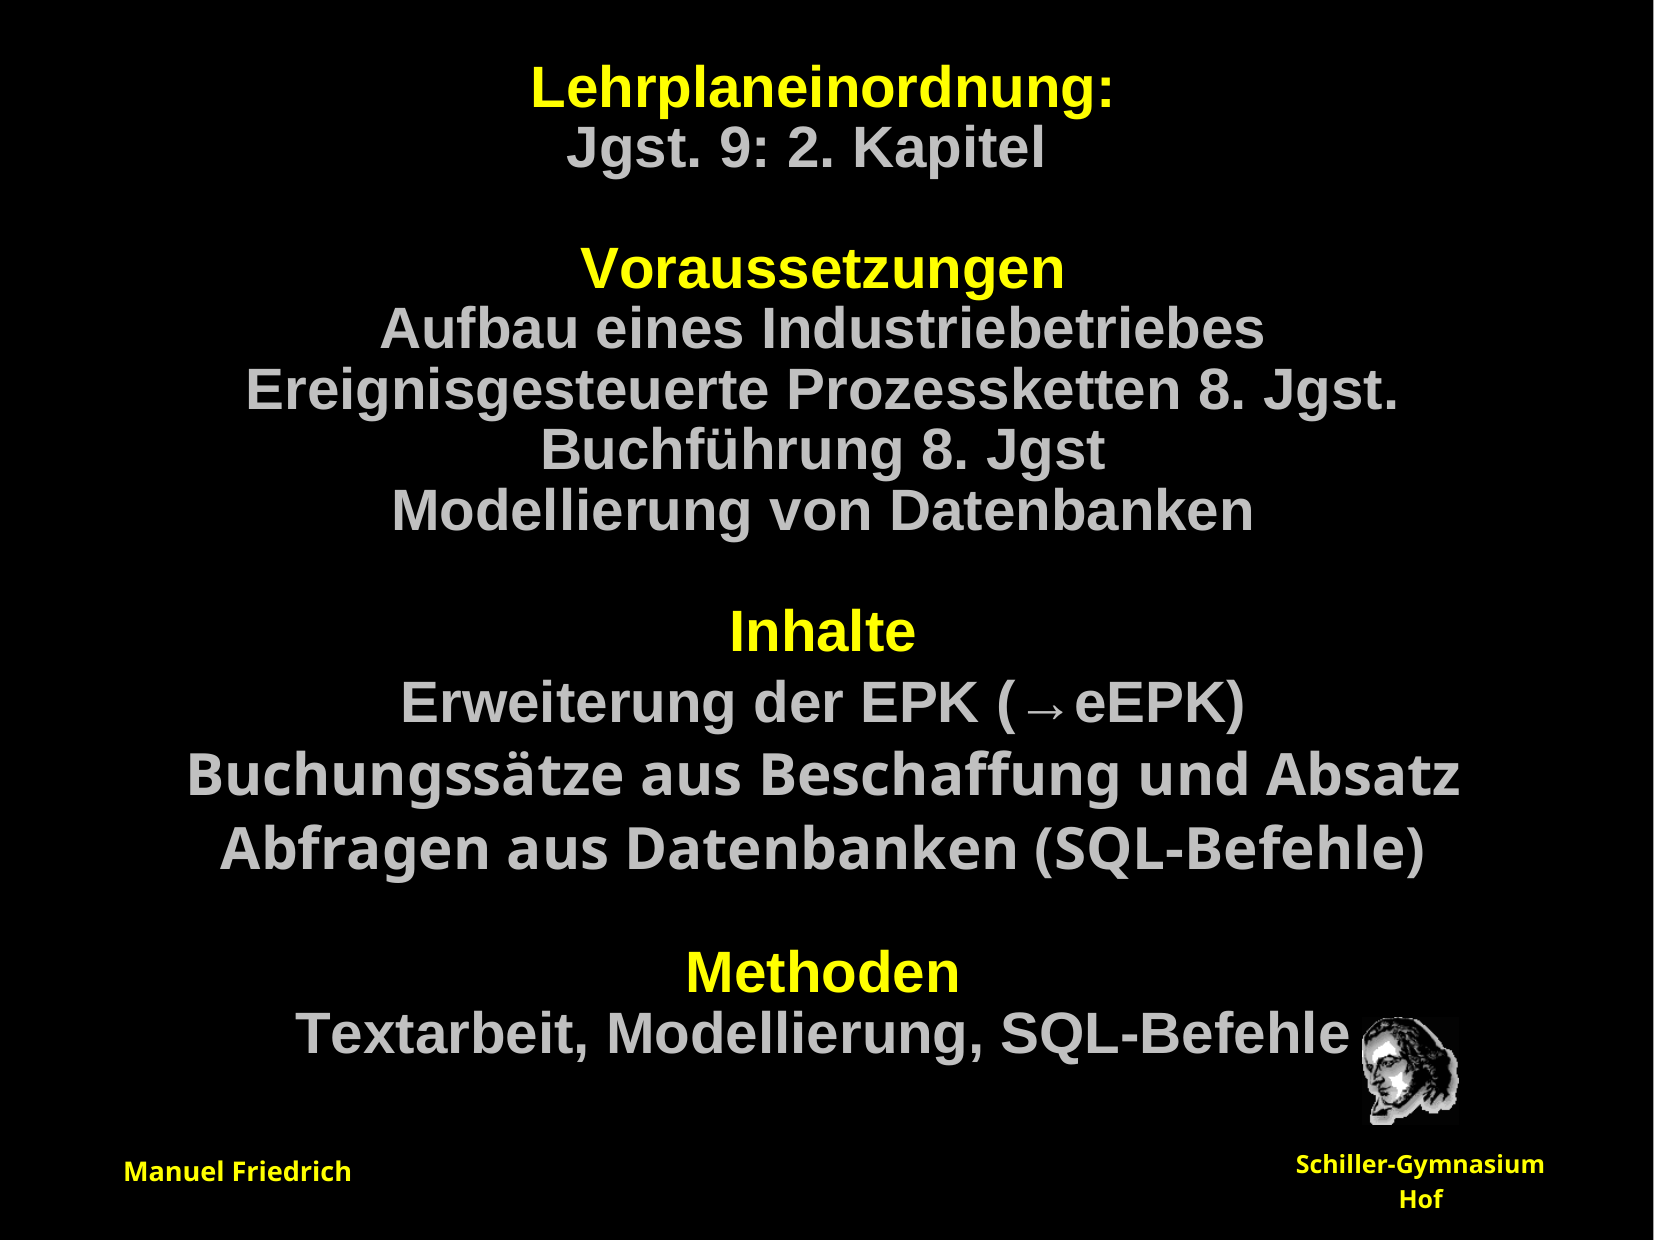

Lehrplaneinordnung:
Jgst. 9: 2. Kapitel
Voraussetzungen
Aufbau eines Industriebetriebes
Ereignisgesteuerte Prozessketten 8. Jgst.
Buchführung 8. Jgst
Modellierung von Datenbanken
Inhalte
Erweiterung der EPK (→eEPK)‏
Buchungssätze aus Beschaffung und Absatz
Abfragen aus Datenbanken (SQL-Befehle)‏
Methoden
Textarbeit, Modellierung, SQL-Befehle
Schiller-Gymnasium
Hof
Manuel Friedrich